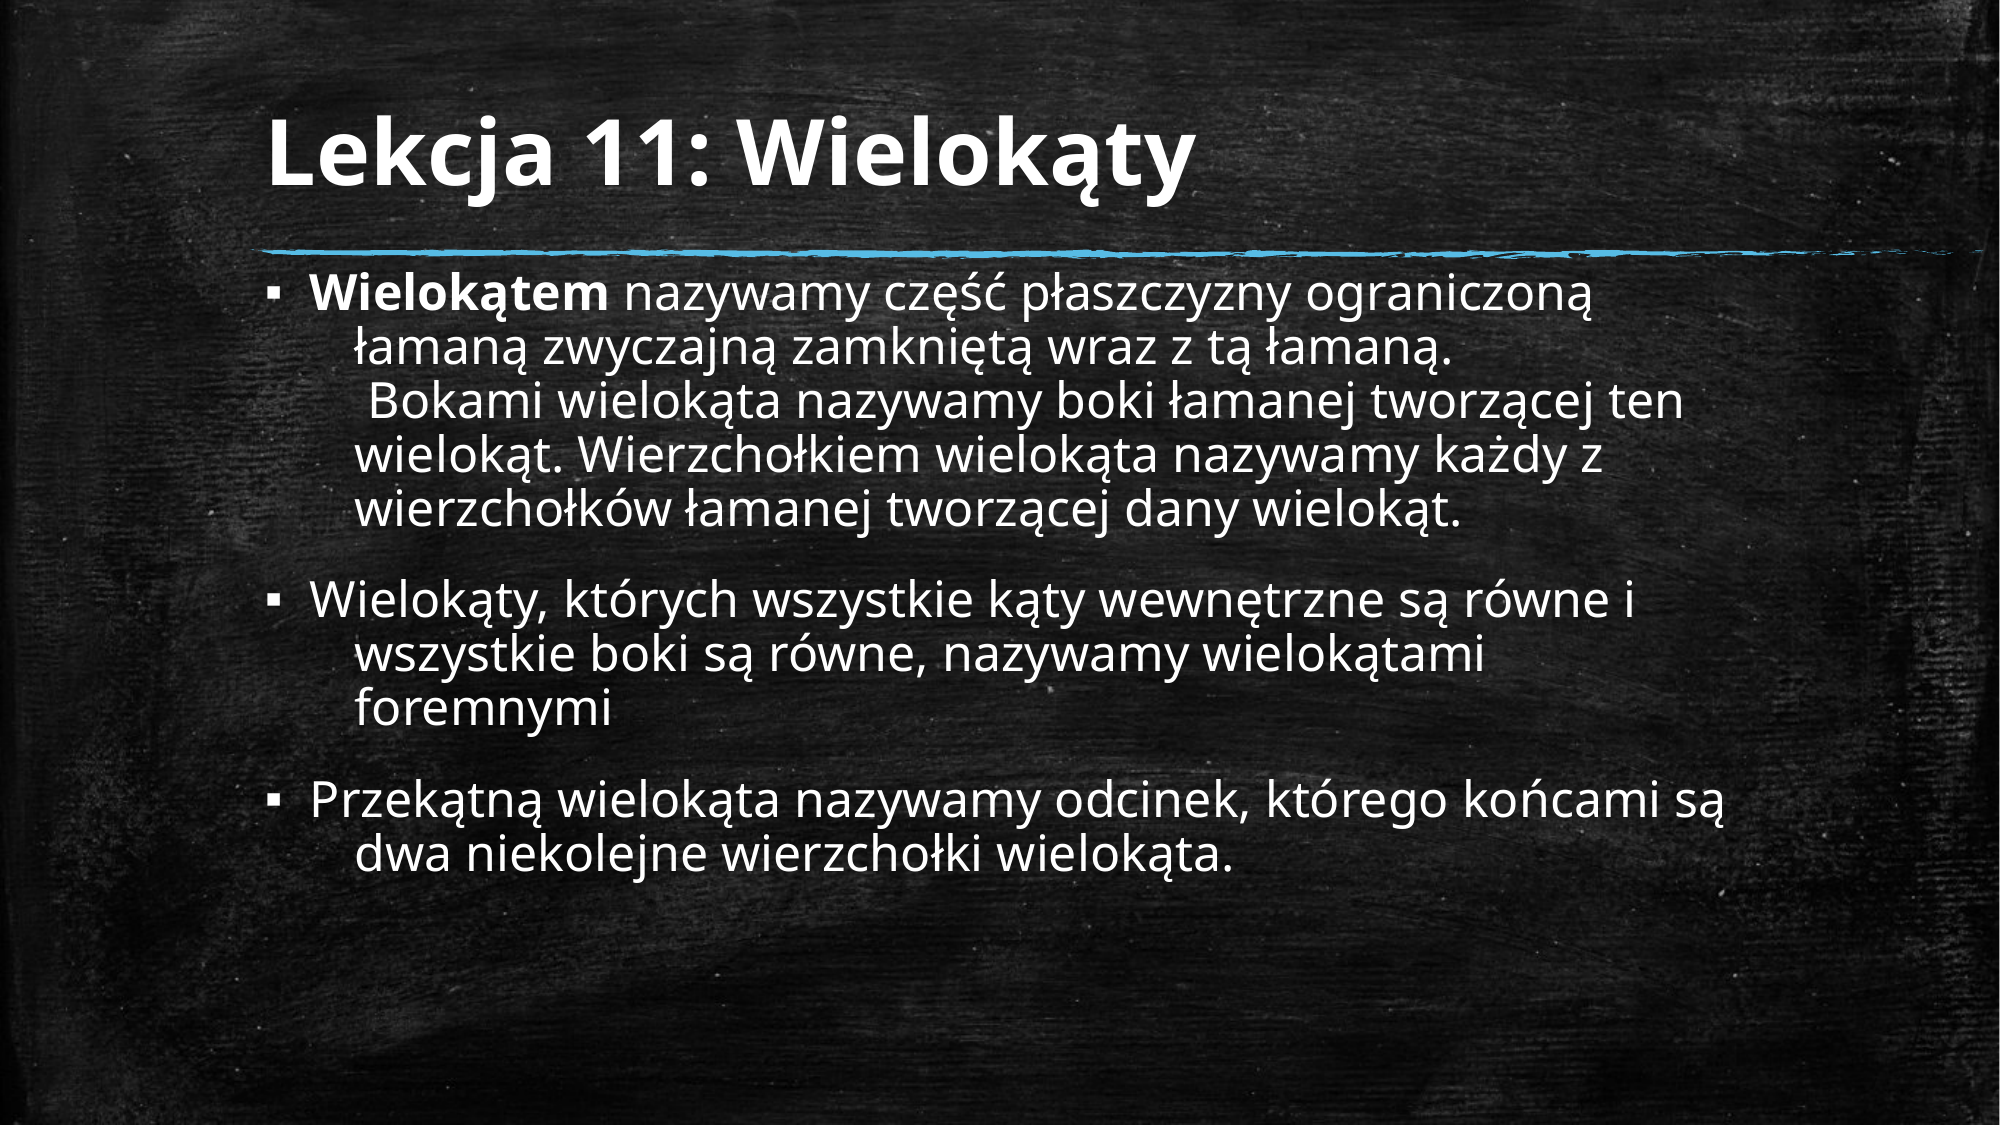

# Lekcja 11: Wielokąty
Wielokątem nazywamy część płaszczyzny ograniczoną łamaną zwyczajną zamkniętą wraz z tą łamaną.
 Bokami wielokąta nazywamy boki łamanej tworzącej ten wielokąt. Wierzchołkiem wielokąta nazywamy każdy z wierzchołków łamanej tworzącej dany wielokąt.
Wielokąty, których wszystkie kąty wewnętrzne są równe i wszystkie boki są równe, nazywamy wielokątami foremnymi
Przekątną wielokąta nazywamy odcinek, którego końcami są dwa niekolejne wierzchołki wielokąta.